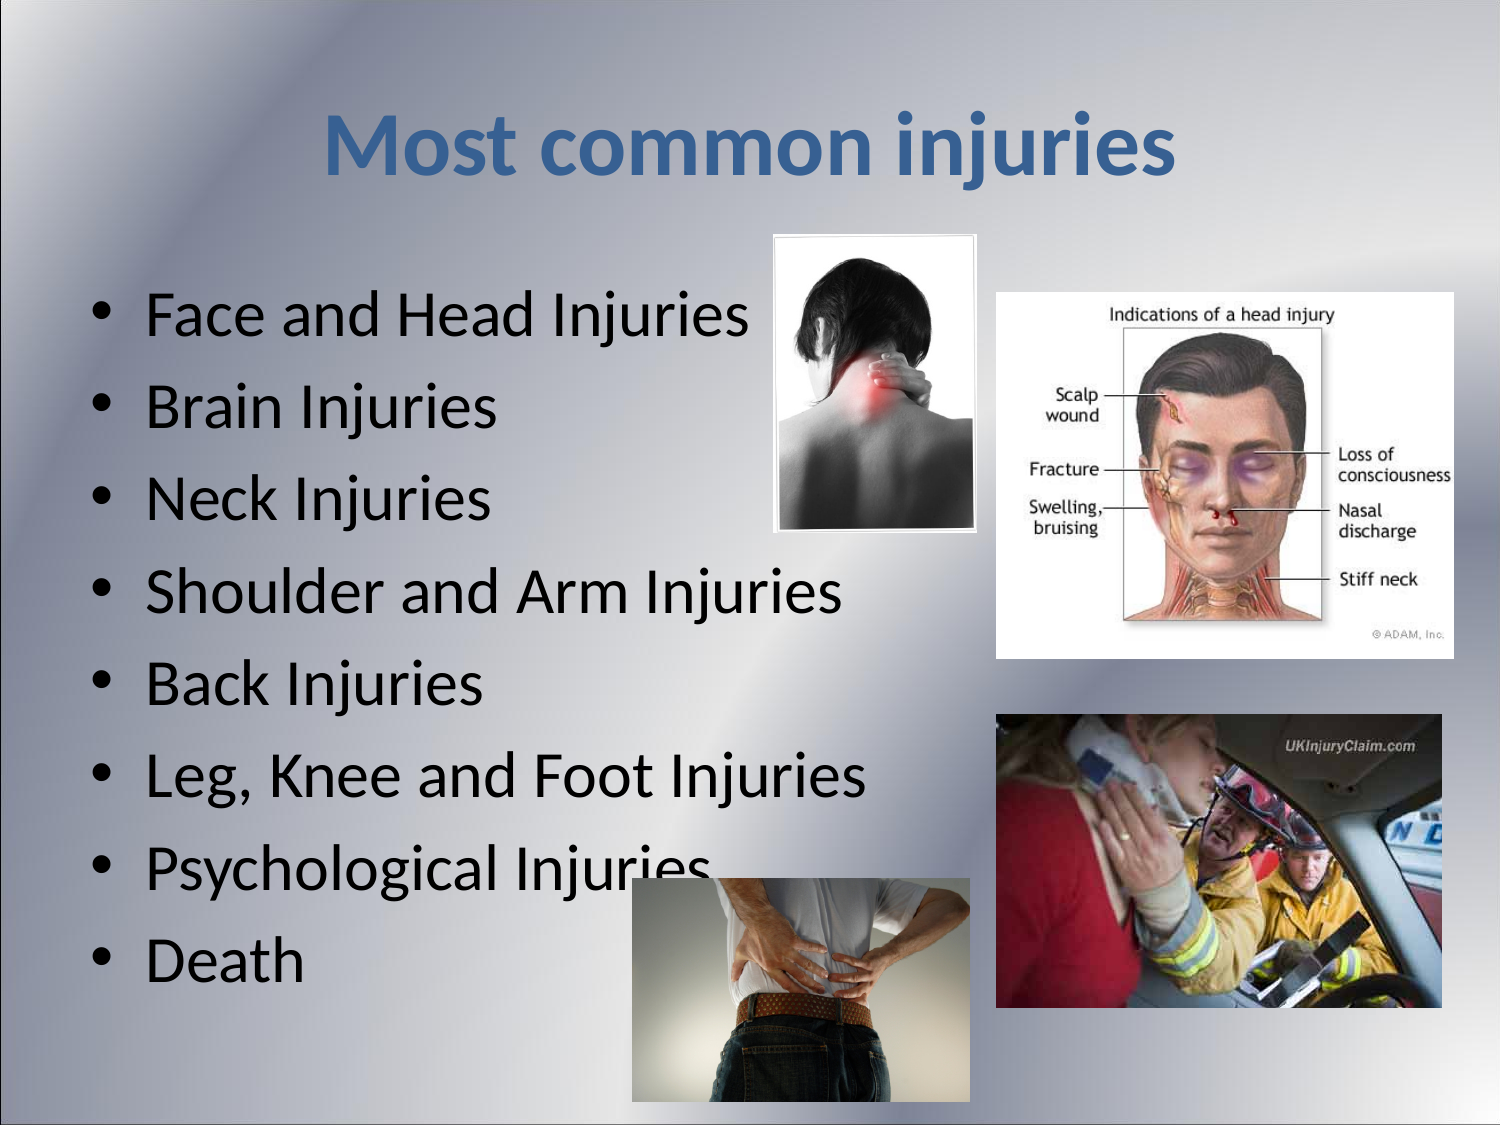

# Most common injuries
Face and Head Injuries
Brain Injuries
Neck Injuries
Shoulder and Arm Injuries
Back Injuries
Leg, Knee and Foot Injuries
Psychological Injuries
Death